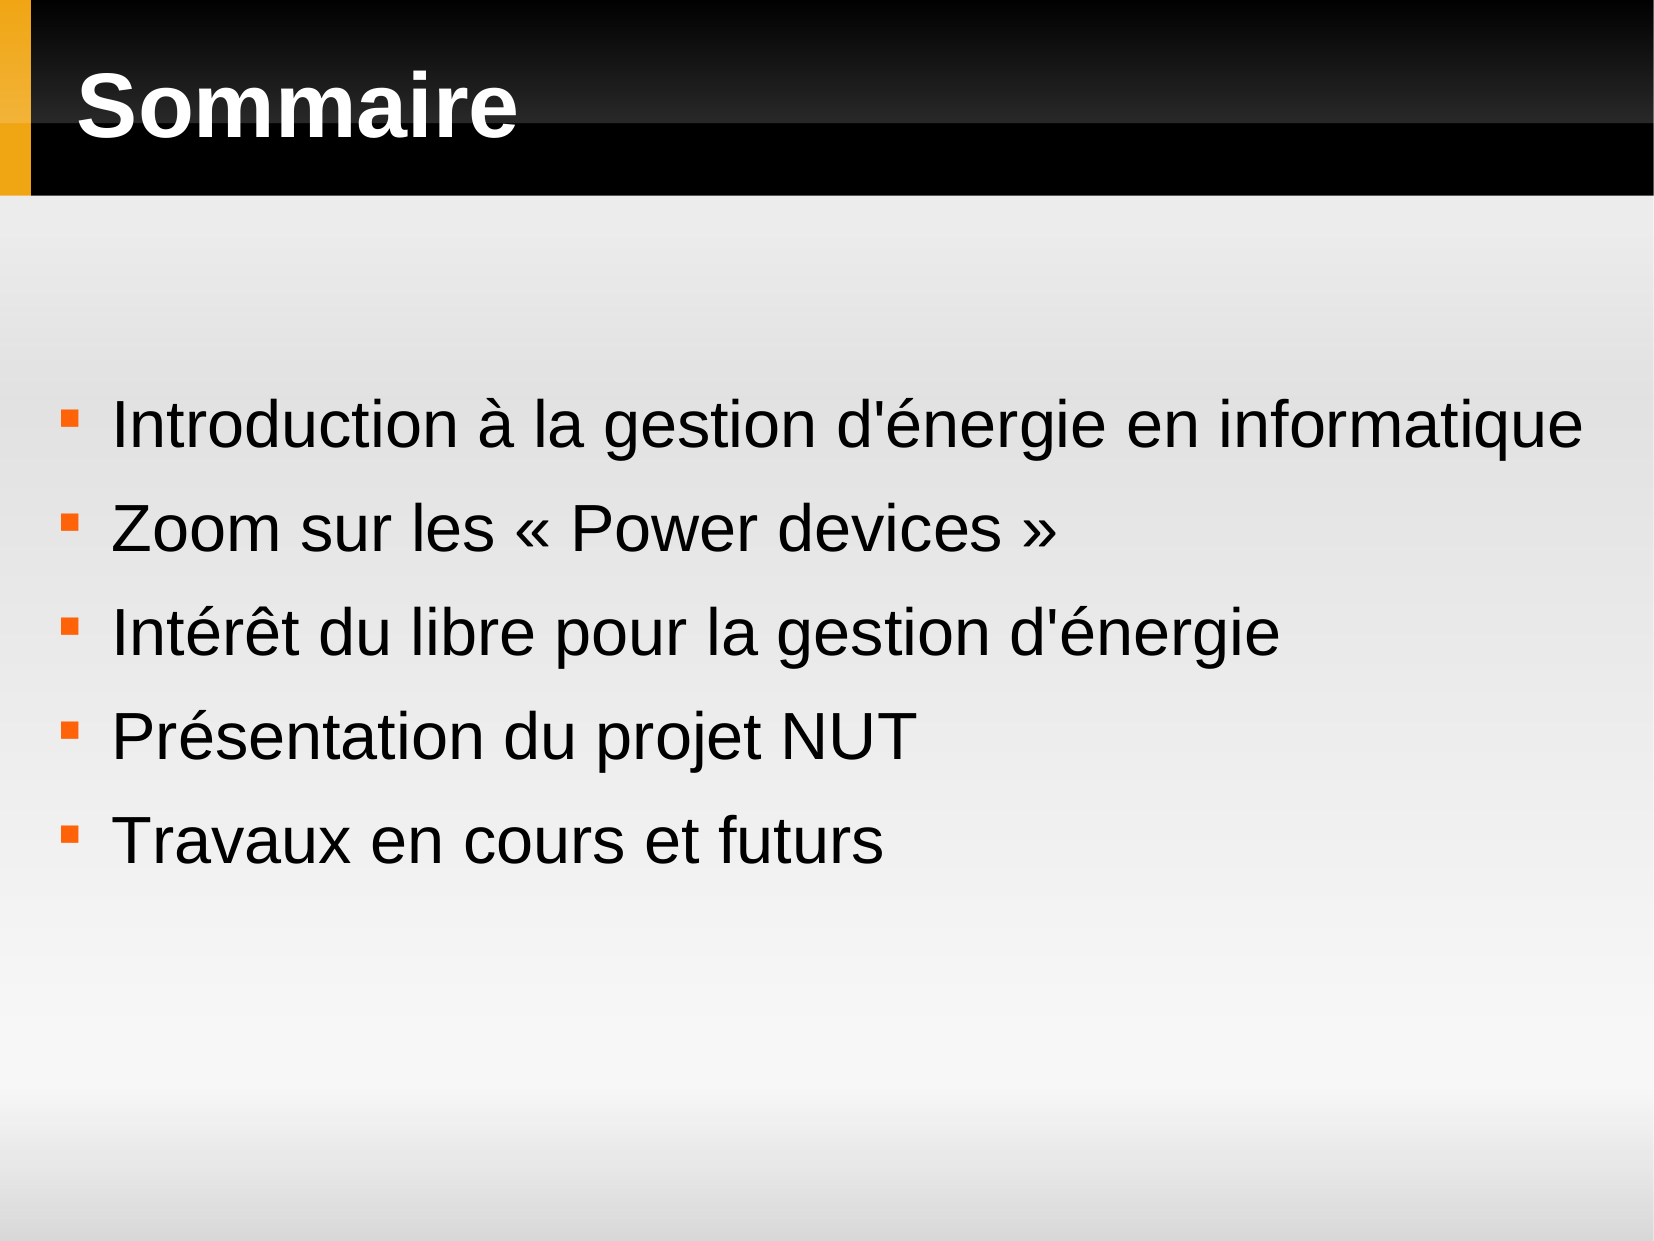

# Sommaire
Introduction à la gestion d'énergie en informatique
Zoom sur les « Power devices »
Intérêt du libre pour la gestion d'énergie
Présentation du projet NUT
Travaux en cours et futurs